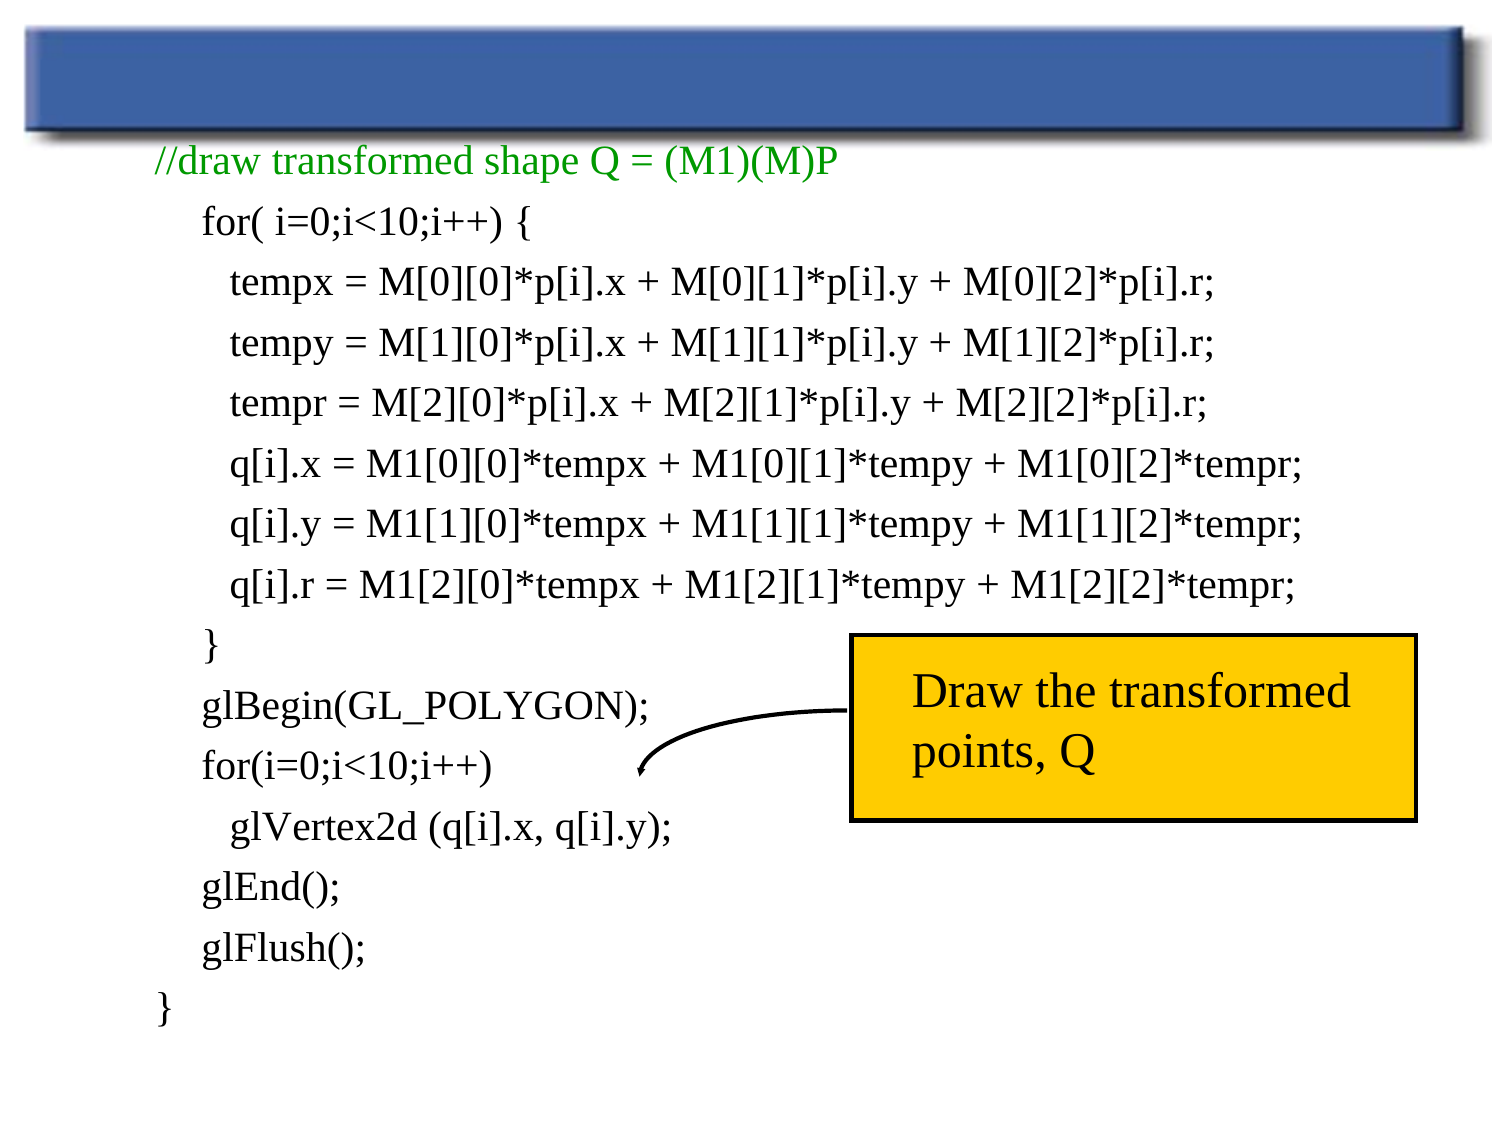

# //draw transformed shape Q = (M1)(M)P
	for( i=0;i<10;i++) {
		tempx = M[0][0]*p[i].x + M[0][1]*p[i].y + M[0][2]*p[i].r;
		tempy = M[1][0]*p[i].x + M[1][1]*p[i].y + M[1][2]*p[i].r;
		tempr = M[2][0]*p[i].x + M[2][1]*p[i].y + M[2][2]*p[i].r;
		q[i].x = M1[0][0]*tempx + M1[0][1]*tempy + M1[0][2]*tempr;
		q[i].y = M1[1][0]*tempx + M1[1][1]*tempy + M1[1][2]*tempr;
		q[i].r = M1[2][0]*tempx + M1[2][1]*tempy + M1[2][2]*tempr;
	}
	glBegin(GL_POLYGON);
	for(i=0;i<10;i++)
		glVertex2d (q[i].x, q[i].y);
 	glEnd();
	glFlush();
}
Draw the transformed points, Q